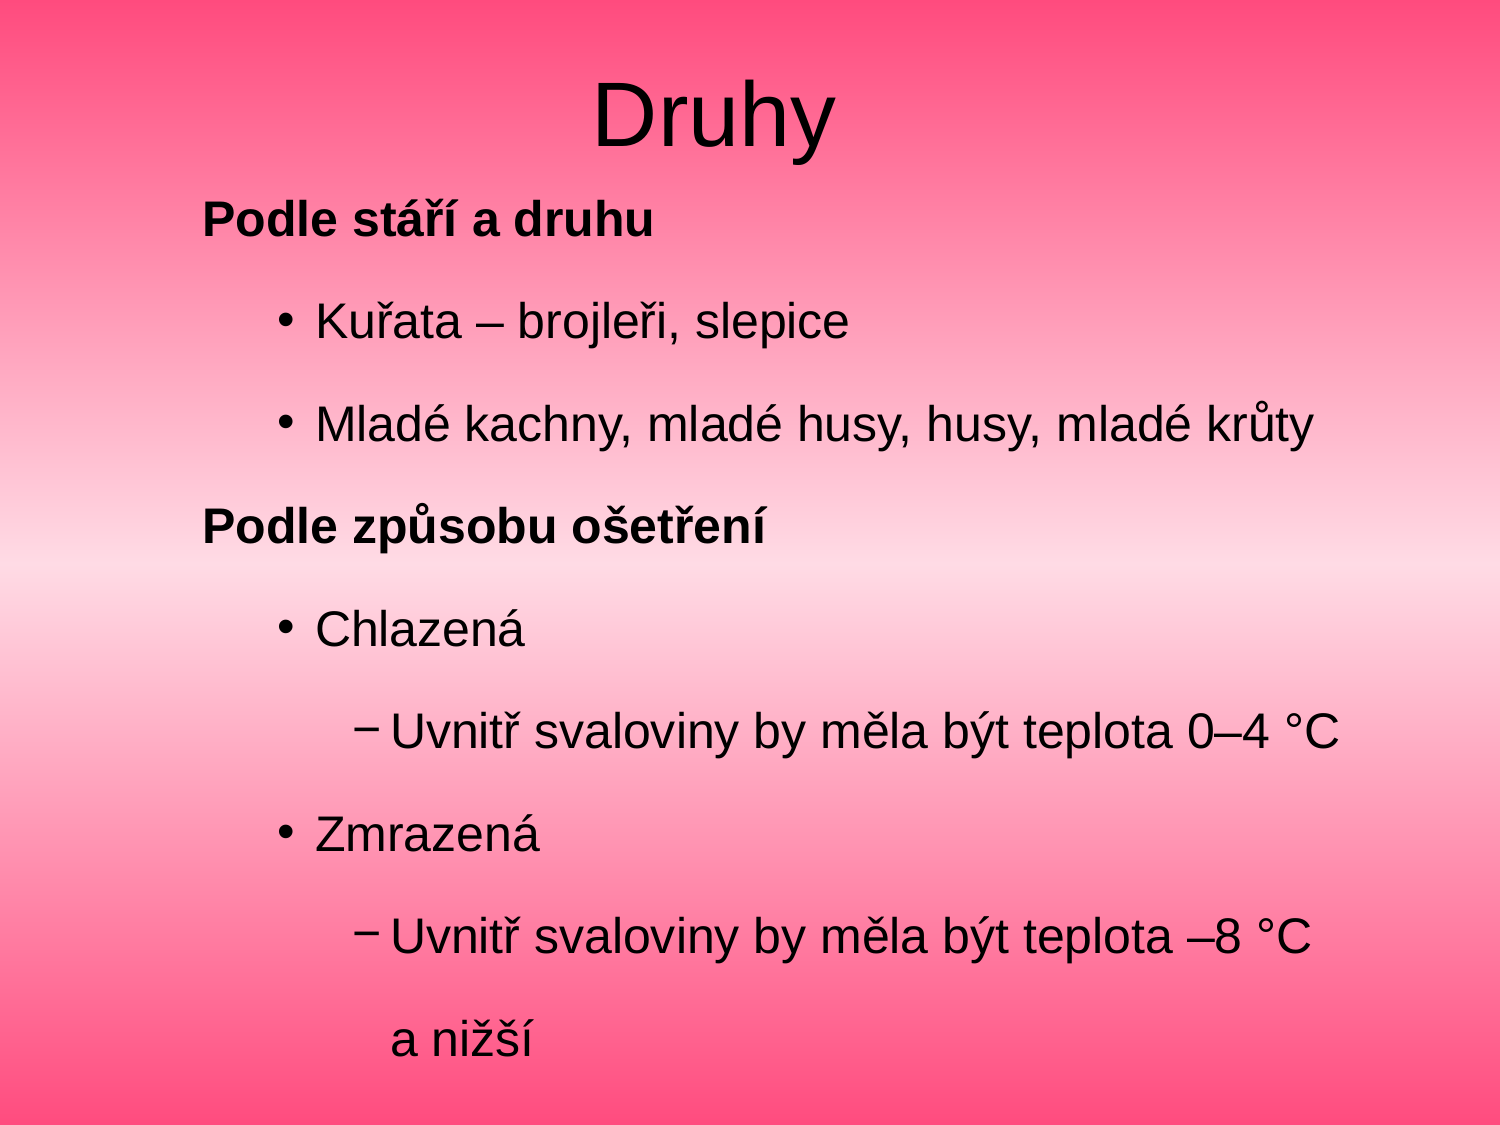

# Druhy
Podle stáří a druhu
Kuřata – brojleři, slepice
Mladé kachny, mladé husy, husy, mladé krůty
Podle způsobu ošetření
Chlazená
Uvnitř svaloviny by měla být teplota 0–4 °C
Zmrazená
Uvnitř svaloviny by měla být teplota –8 °C
	a nižší